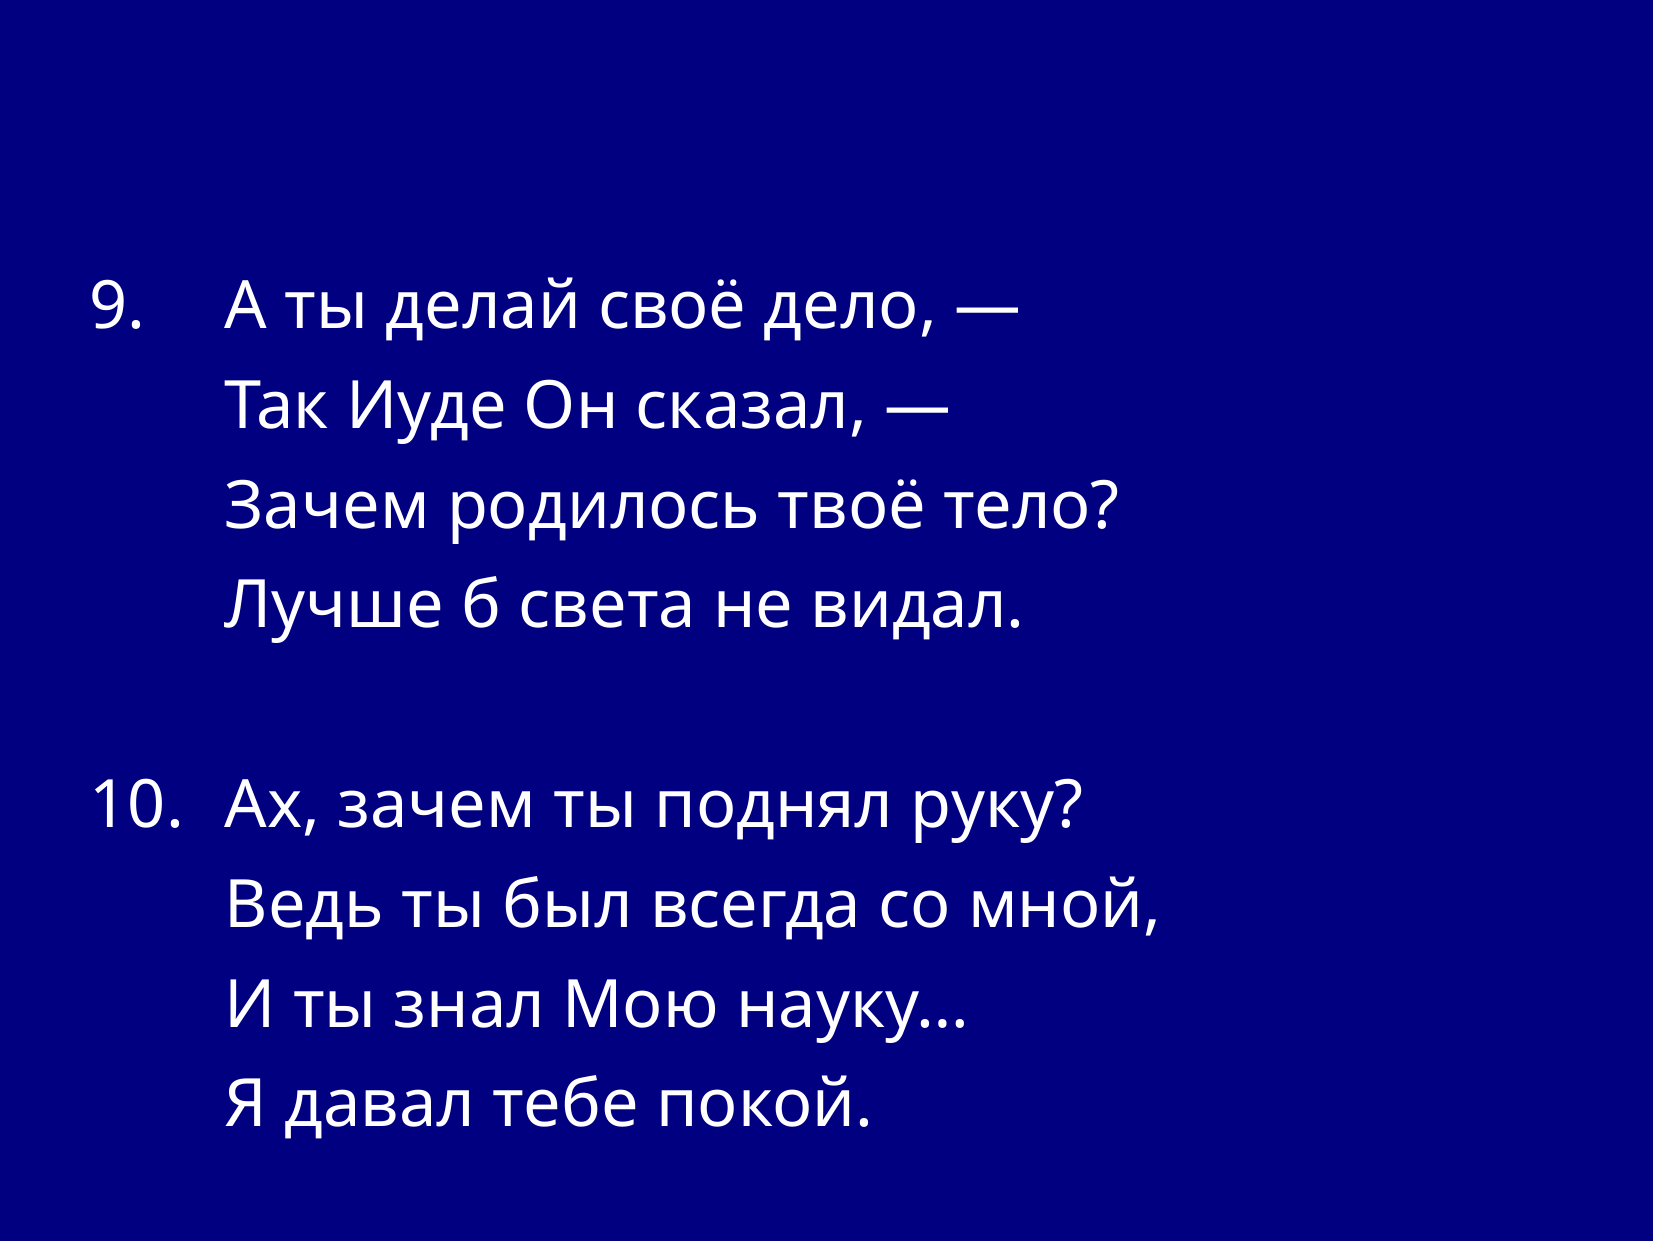

9.	А ты делай своё дело, —
	Так Иуде Он сказал, —
	Зачем родилось твоё тело?
	Лучше б света не видал.
10.	Ах, зачем ты поднял руку?
	Ведь ты был всегда со мной,
	И ты знал Мою науку…
	Я давал тебе покой.